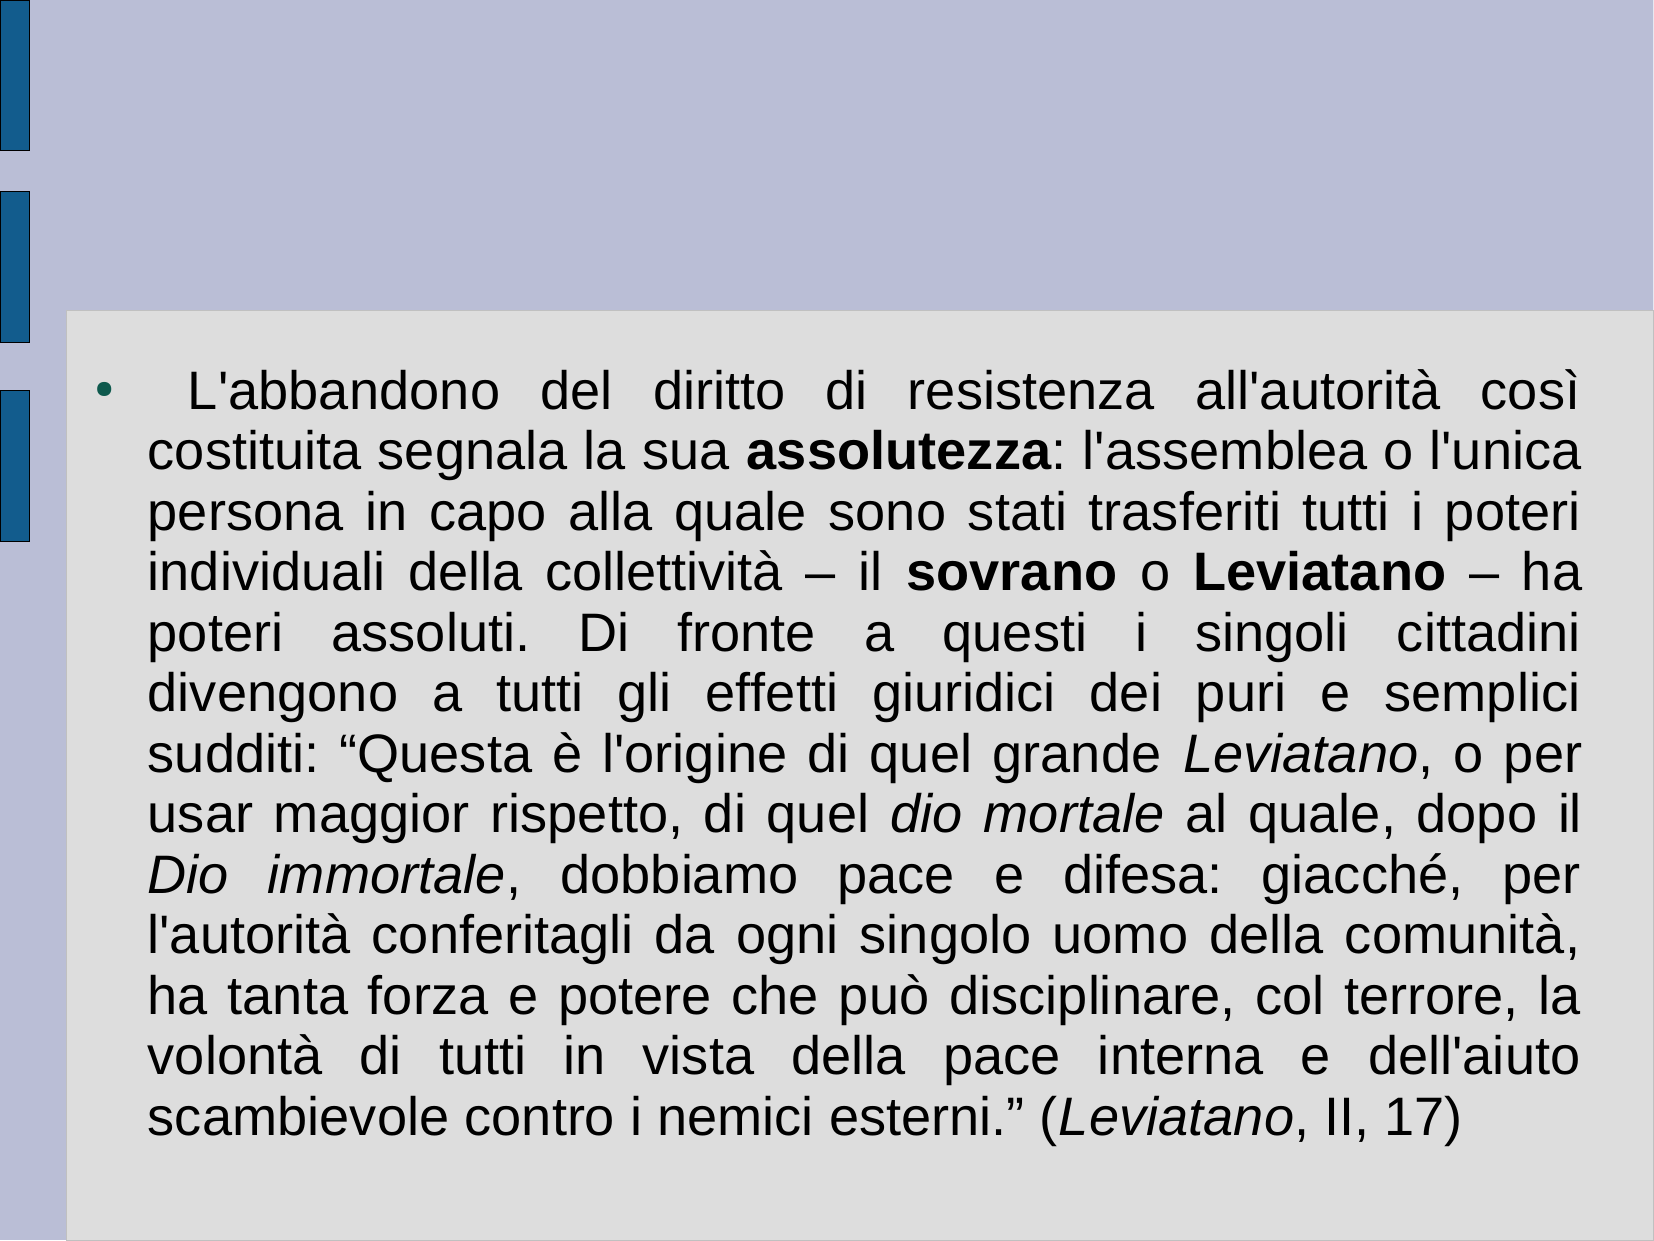

#
 L'abbandono del diritto di resistenza all'autorità così costituita segnala la sua assolutezza: l'assemblea o l'unica persona in capo alla quale sono stati trasferiti tutti i poteri individuali della collettività – il sovrano o Leviatano – ha poteri assoluti. Di fronte a questi i singoli cittadini divengono a tutti gli effetti giuridici dei puri e semplici sudditi: “Questa è l'origine di quel grande Leviatano, o per usar maggior rispetto, di quel dio mortale al quale, dopo il Dio immortale, dobbiamo pace e difesa: giacché, per l'autorità conferitagli da ogni singolo uomo della comunità, ha tanta forza e potere che può disciplinare, col terrore, la volontà di tutti in vista della pace interna e dell'aiuto scambievole contro i nemici esterni.” (Leviatano, II, 17)